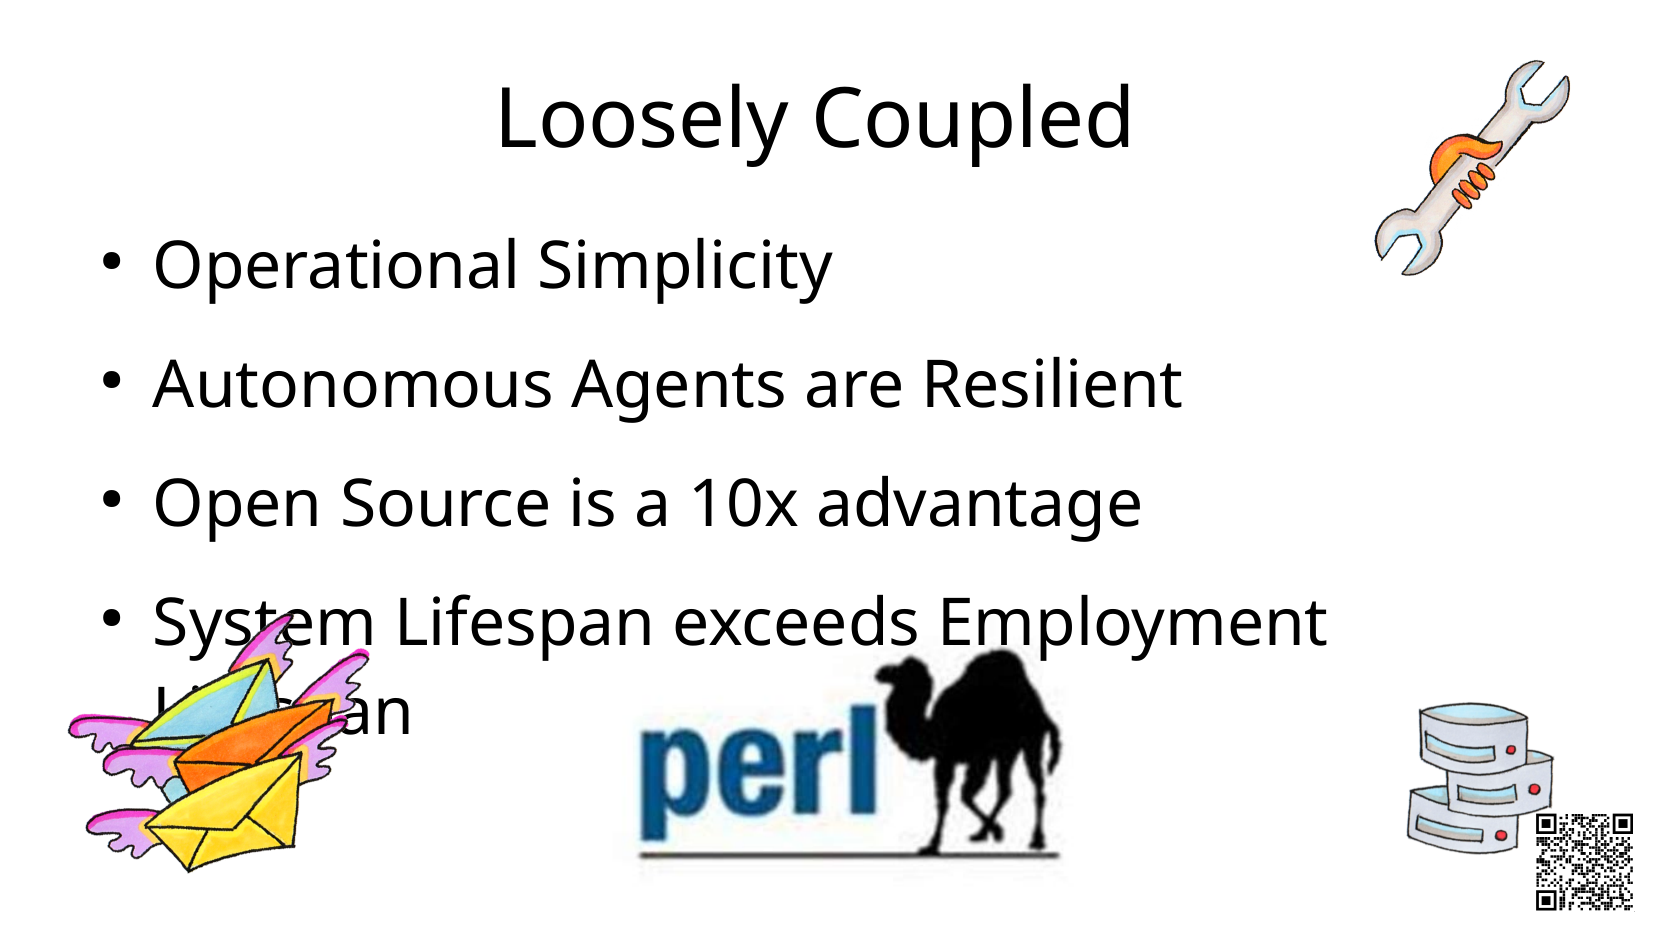

Loosely Coupled
# Operational Simplicity
Autonomous Agents are Resilient
Open Source is a 10x advantage
System Lifespan exceeds Employment Lifespan